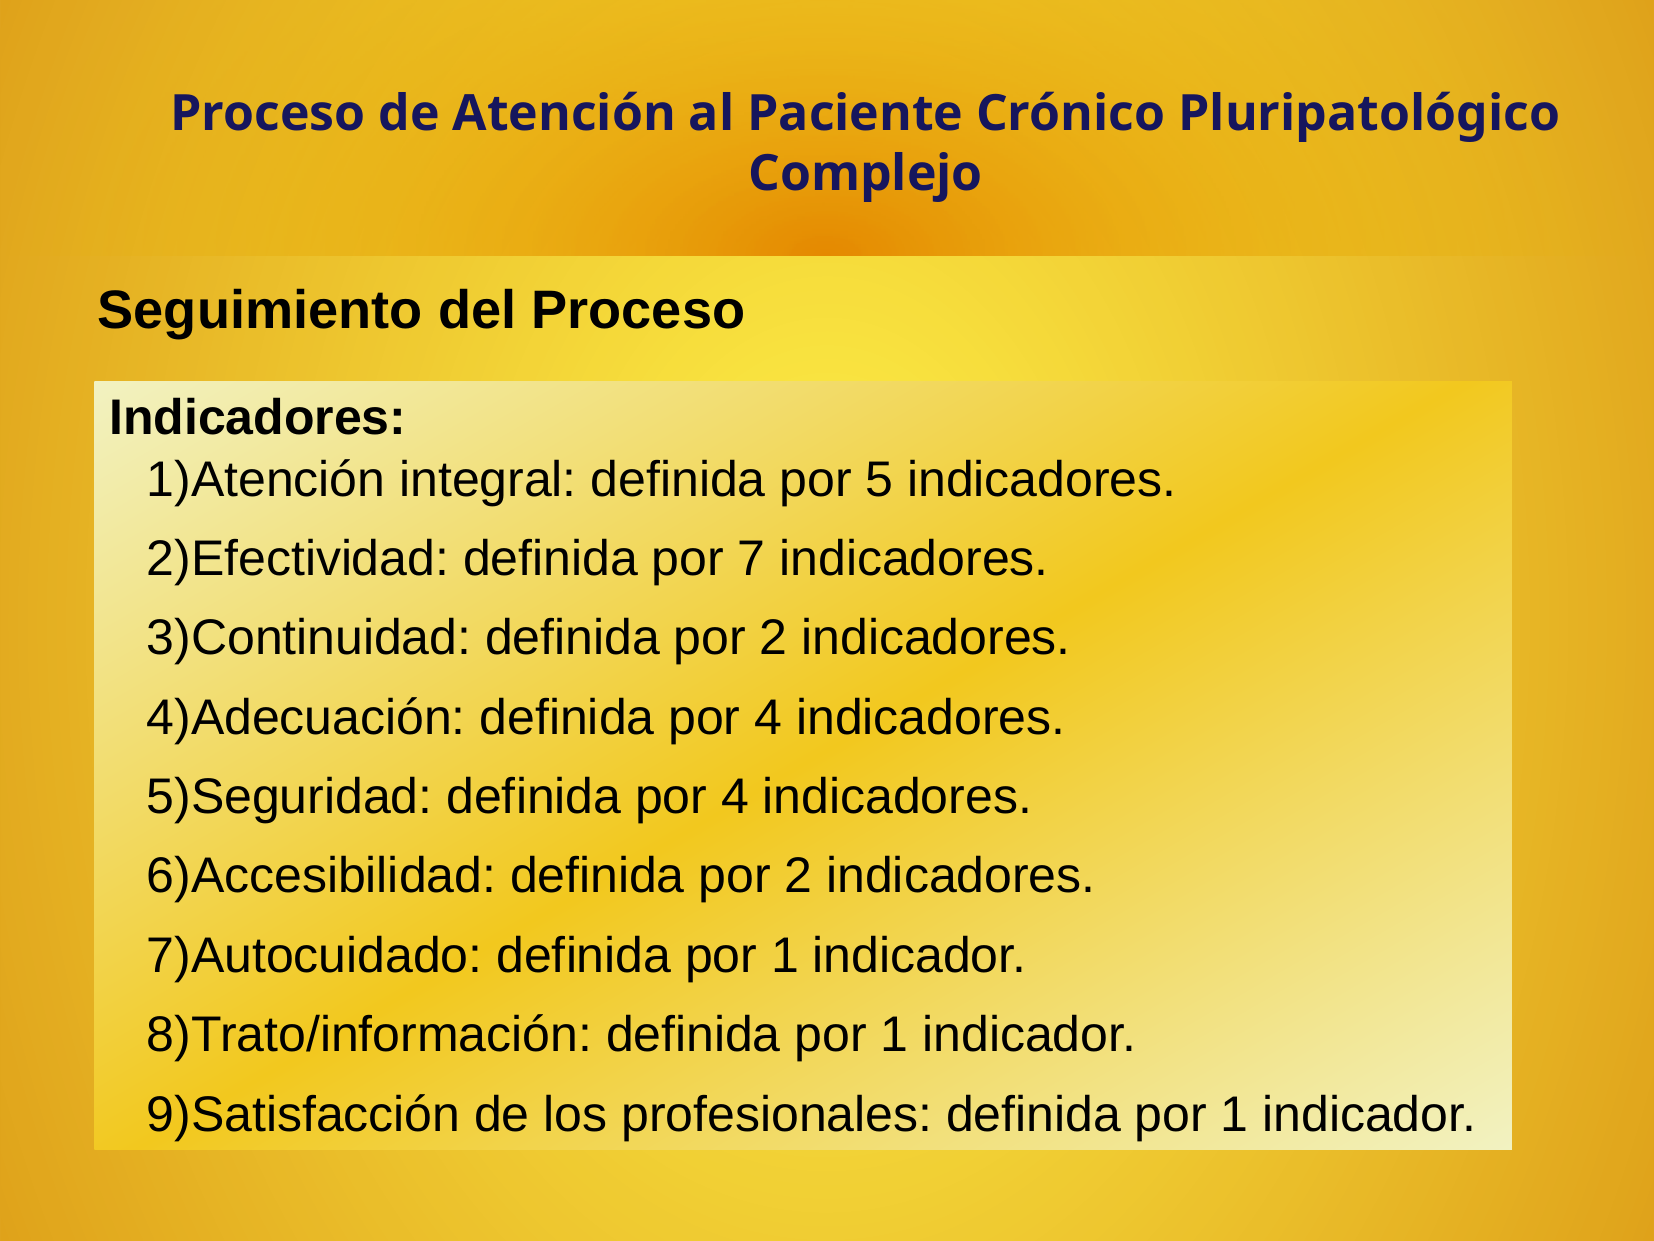

Proceso de Atención al Paciente Crónico Pluripatológico Complejo
Seguimiento del Proceso
Indicadores:
Atención integral: definida por 5 indicadores.
Efectividad: definida por 7 indicadores.
Continuidad: definida por 2 indicadores.
Adecuación: definida por 4 indicadores.
Seguridad: definida por 4 indicadores.
Accesibilidad: definida por 2 indicadores.
Autocuidado: definida por 1 indicador.
Trato/información: definida por 1 indicador.
Satisfacción de los profesionales: definida por 1 indicador.